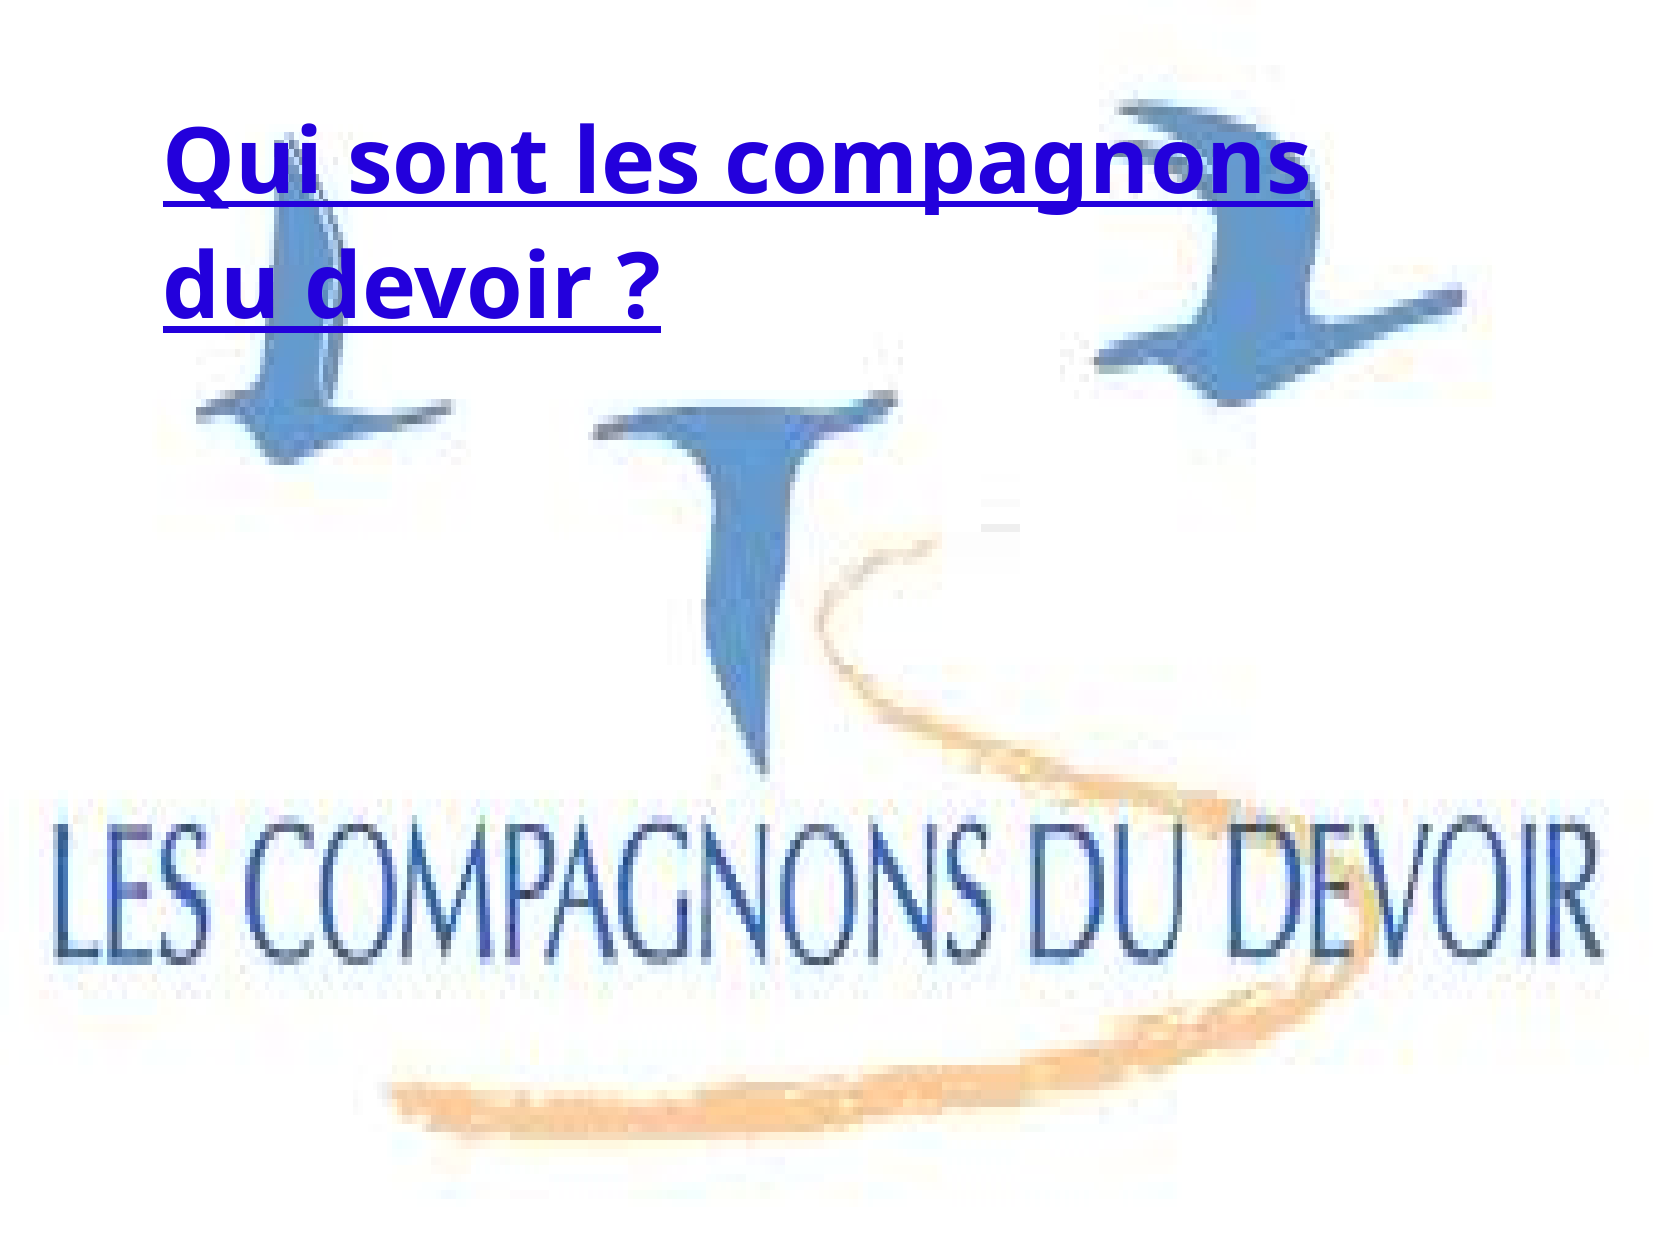

Qui sont les compagnons du devoir ?